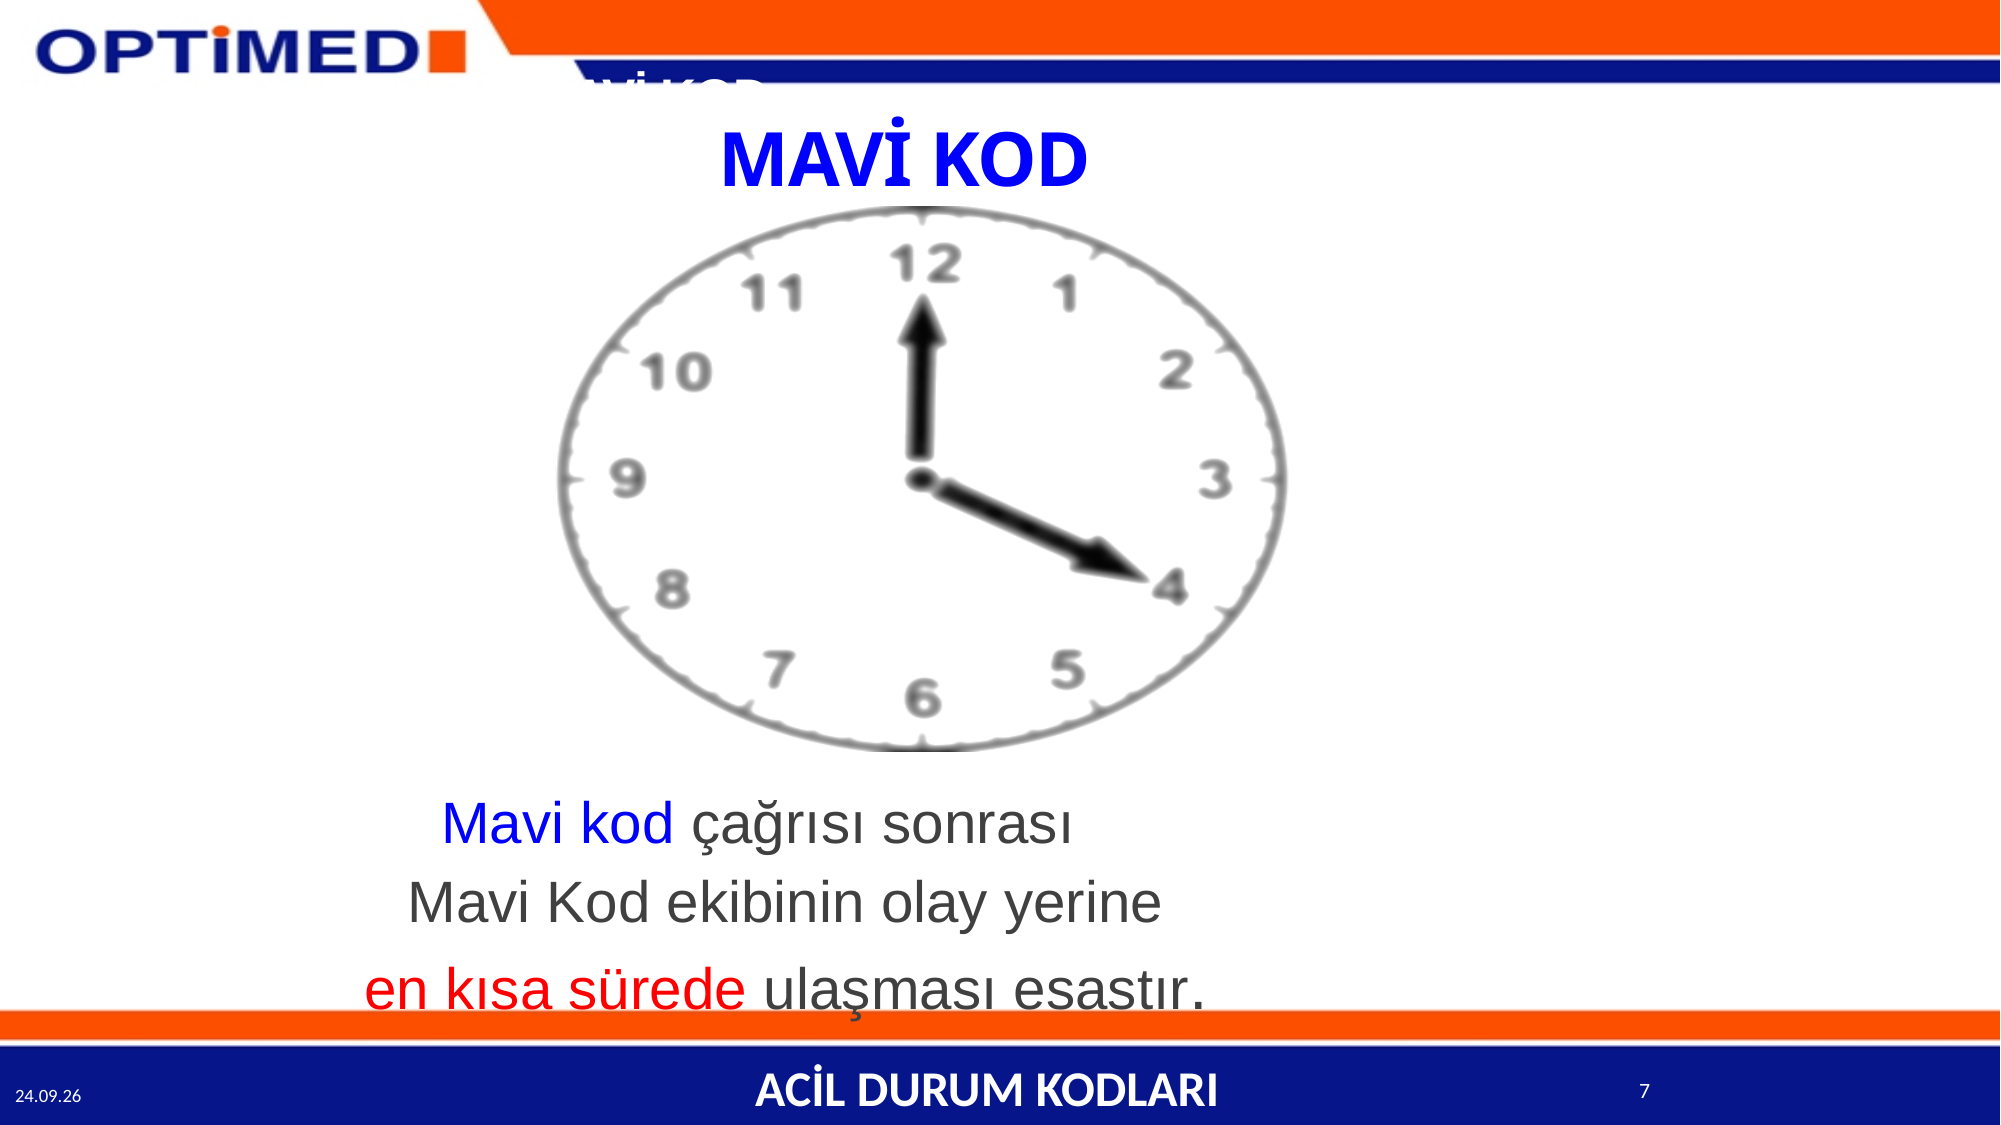

# MAVİ KOD
MAVİ KOD
Mavi kod çağrısı sonrası
Mavi Kod ekibinin olay yerine
en kısa sürede ulaşması esastır.
ACİL DURUM KODLARI